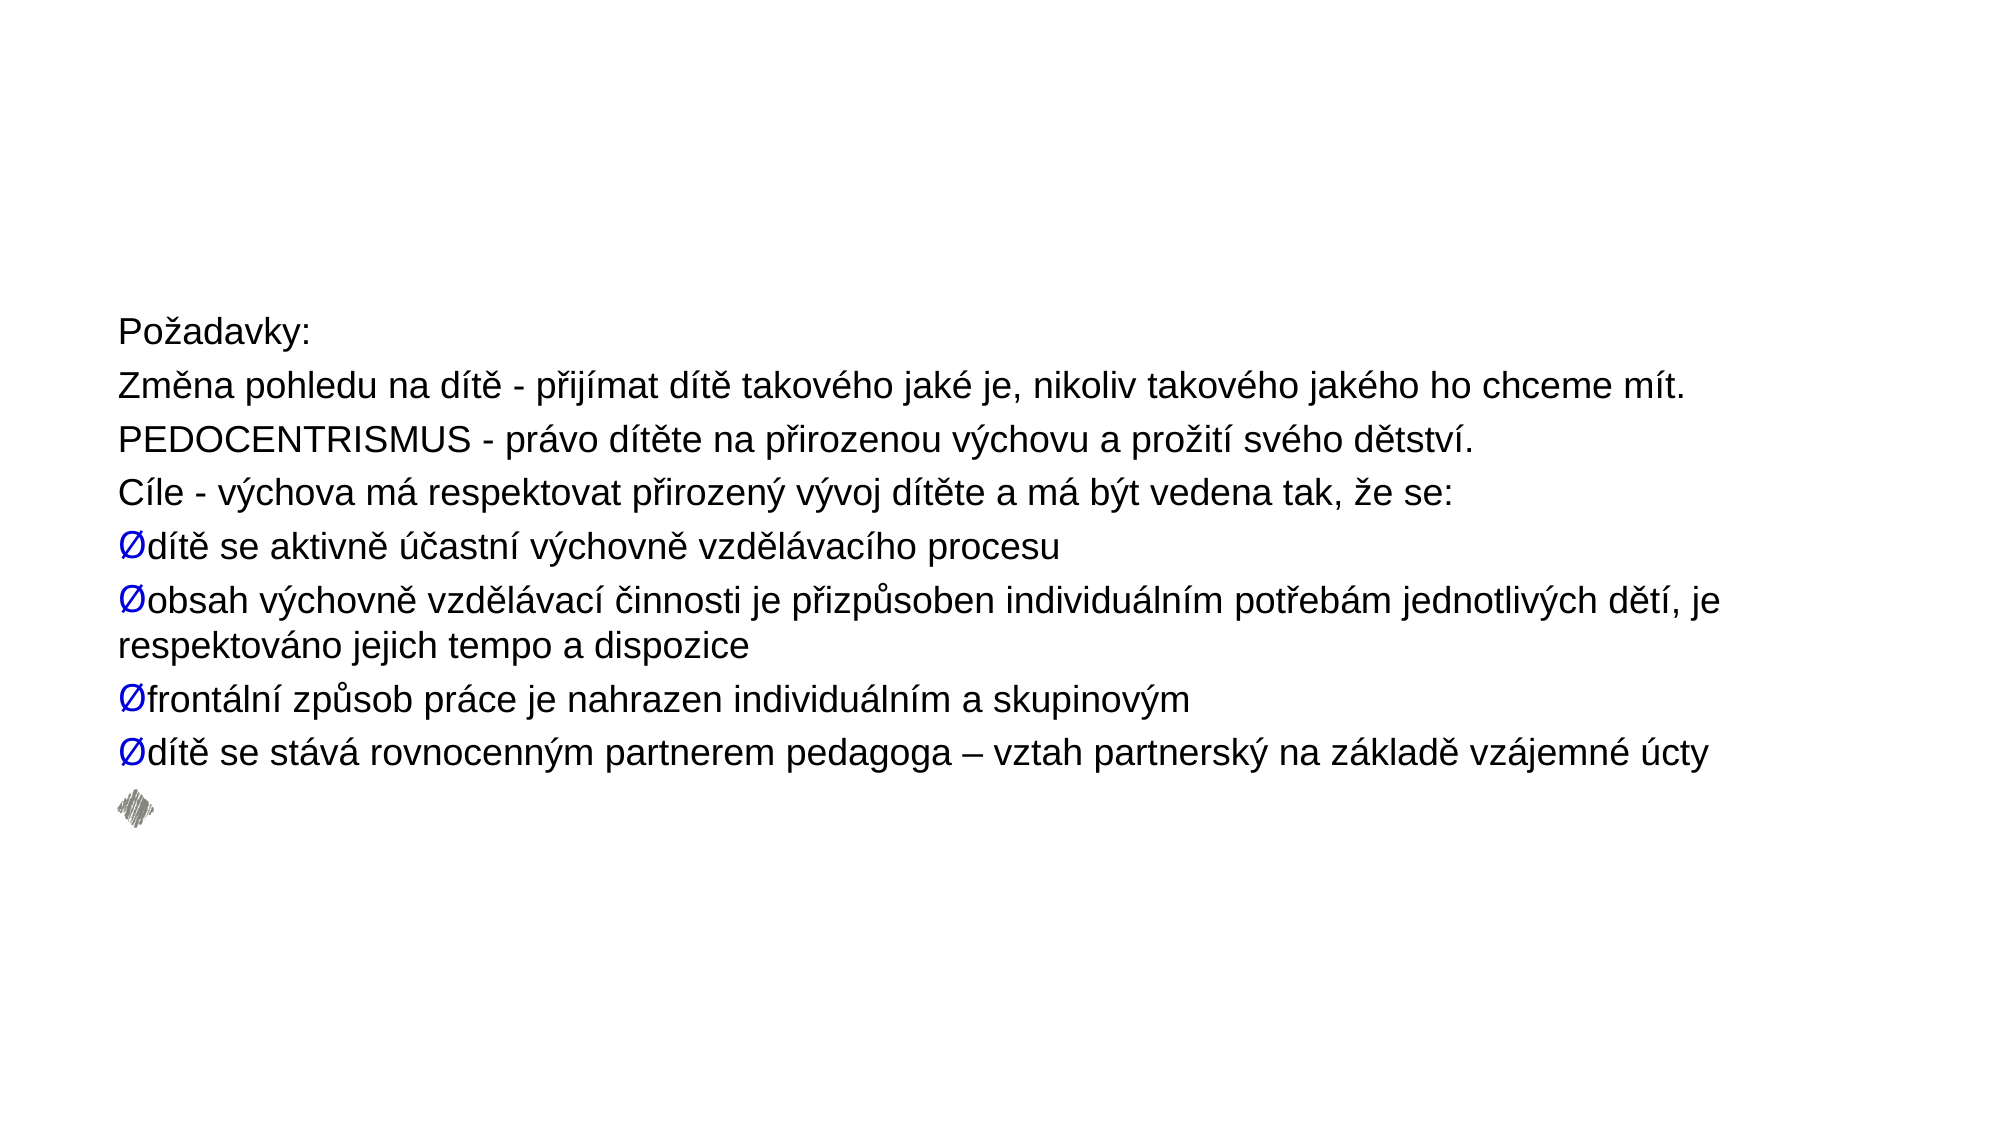

# Reformní hnutí a jeho odkaz dnešku
Požadavky:
Změna pohledu na dítě - přijímat dítě takového jaké je, nikoliv takového jakého ho chceme mít.
PEDOCENTRISMUS - právo dítěte na přirozenou výchovu a prožití svého dětství.
Cíle - výchova má respektovat přirozený vývoj dítěte a má být vedena tak, že se:
dítě se aktivně účastní výchovně vzdělávacího procesu
obsah výchovně vzdělávací činnosti je přizpůsoben individuálním potřebám jednotlivých dětí, je respektováno jejich tempo a dispozice
frontální způsob práce je nahrazen individuálním a skupinovým
dítě se stává rovnocenným partnerem pedagoga – vztah partnerský na základě vzájemné úcty